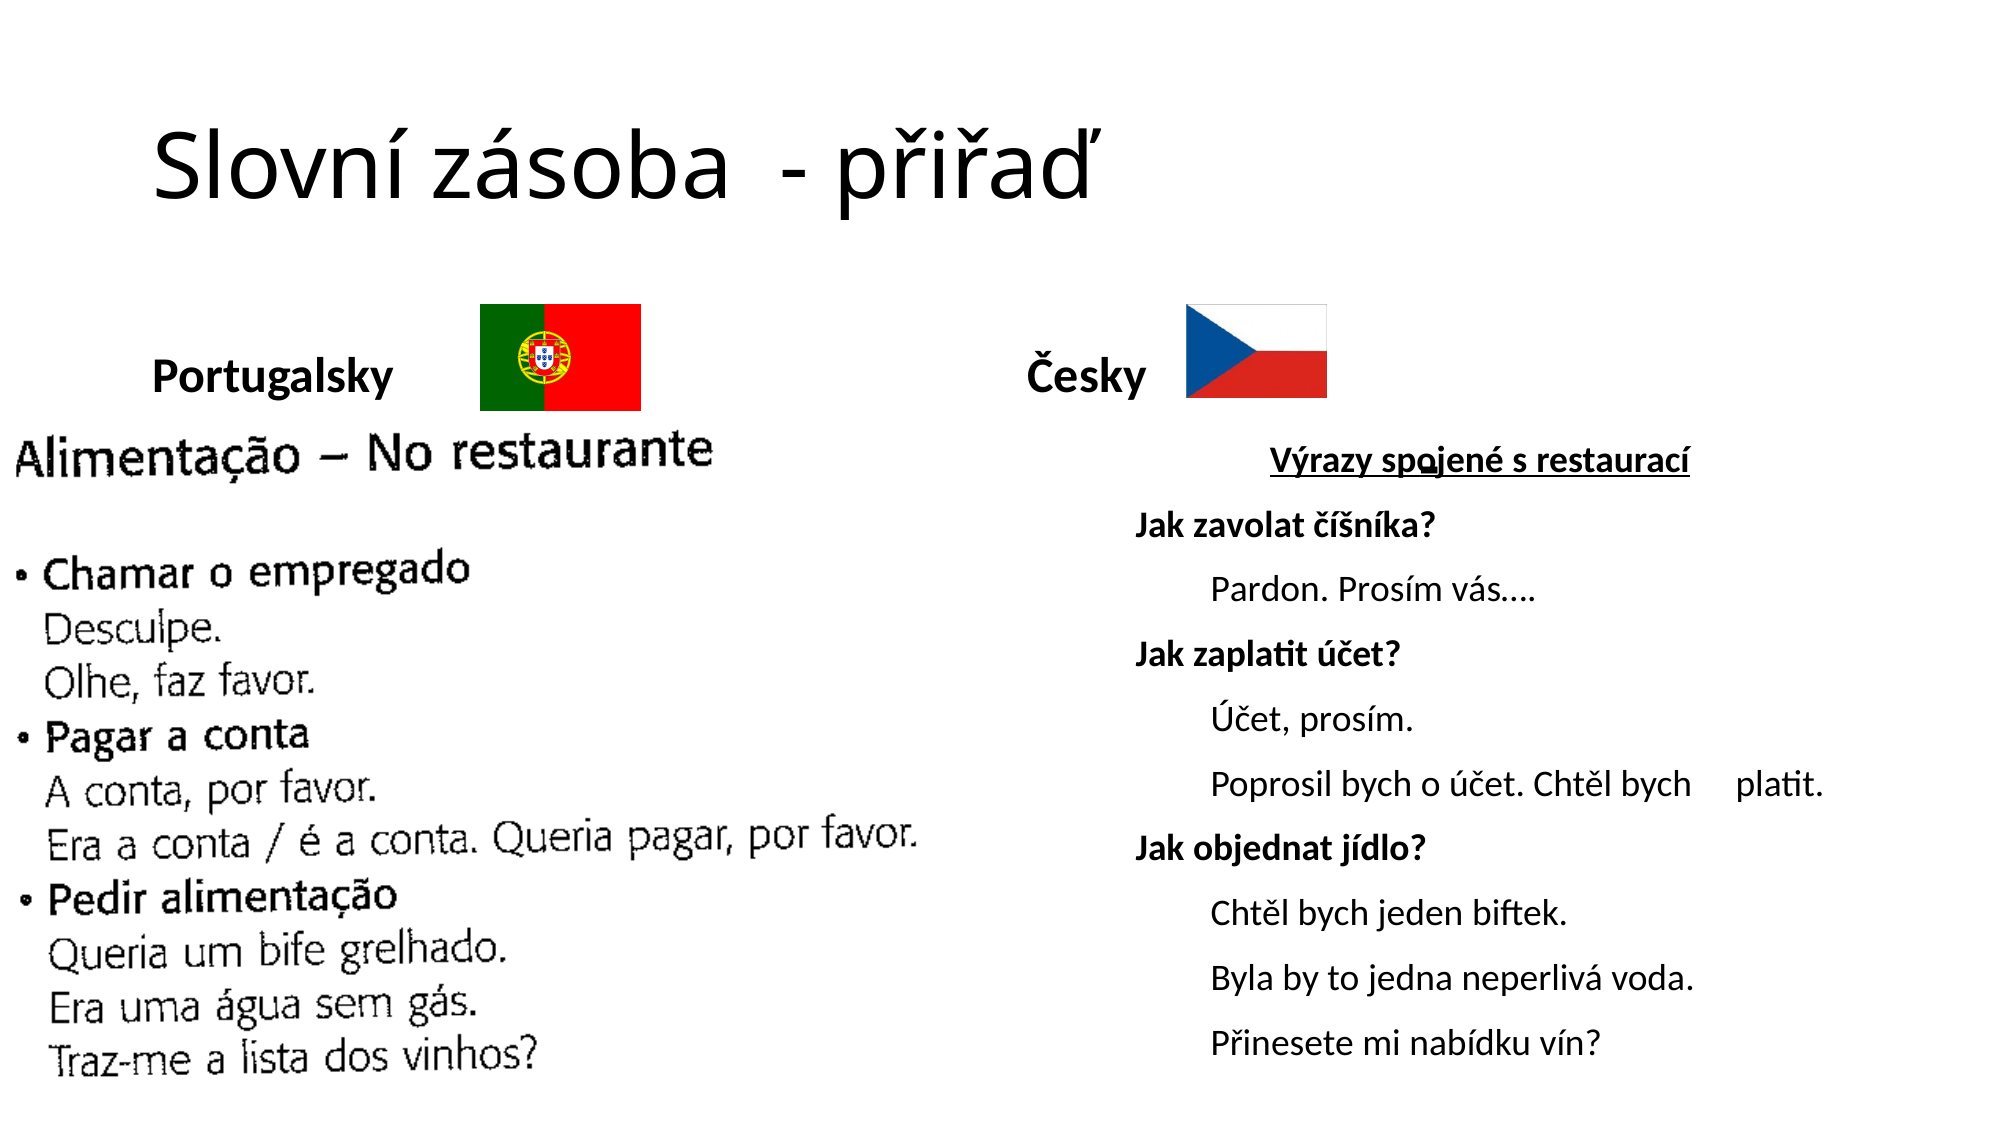

# Slovní zásoba - přiřaď
Portugalsky
Česky
-
Výrazy spojené s restaurací
Jak zavolat číšníka?
	Pardon. Prosím vás….
Jak zaplatit účet?
	Účet, prosím.
	Poprosil bych o účet. Chtěl bych 	platit.
Jak objednat jídlo?
	Chtěl bych jeden biftek.
	Byla by to jedna neperlivá voda.
	Přinesete mi nabídku vín?